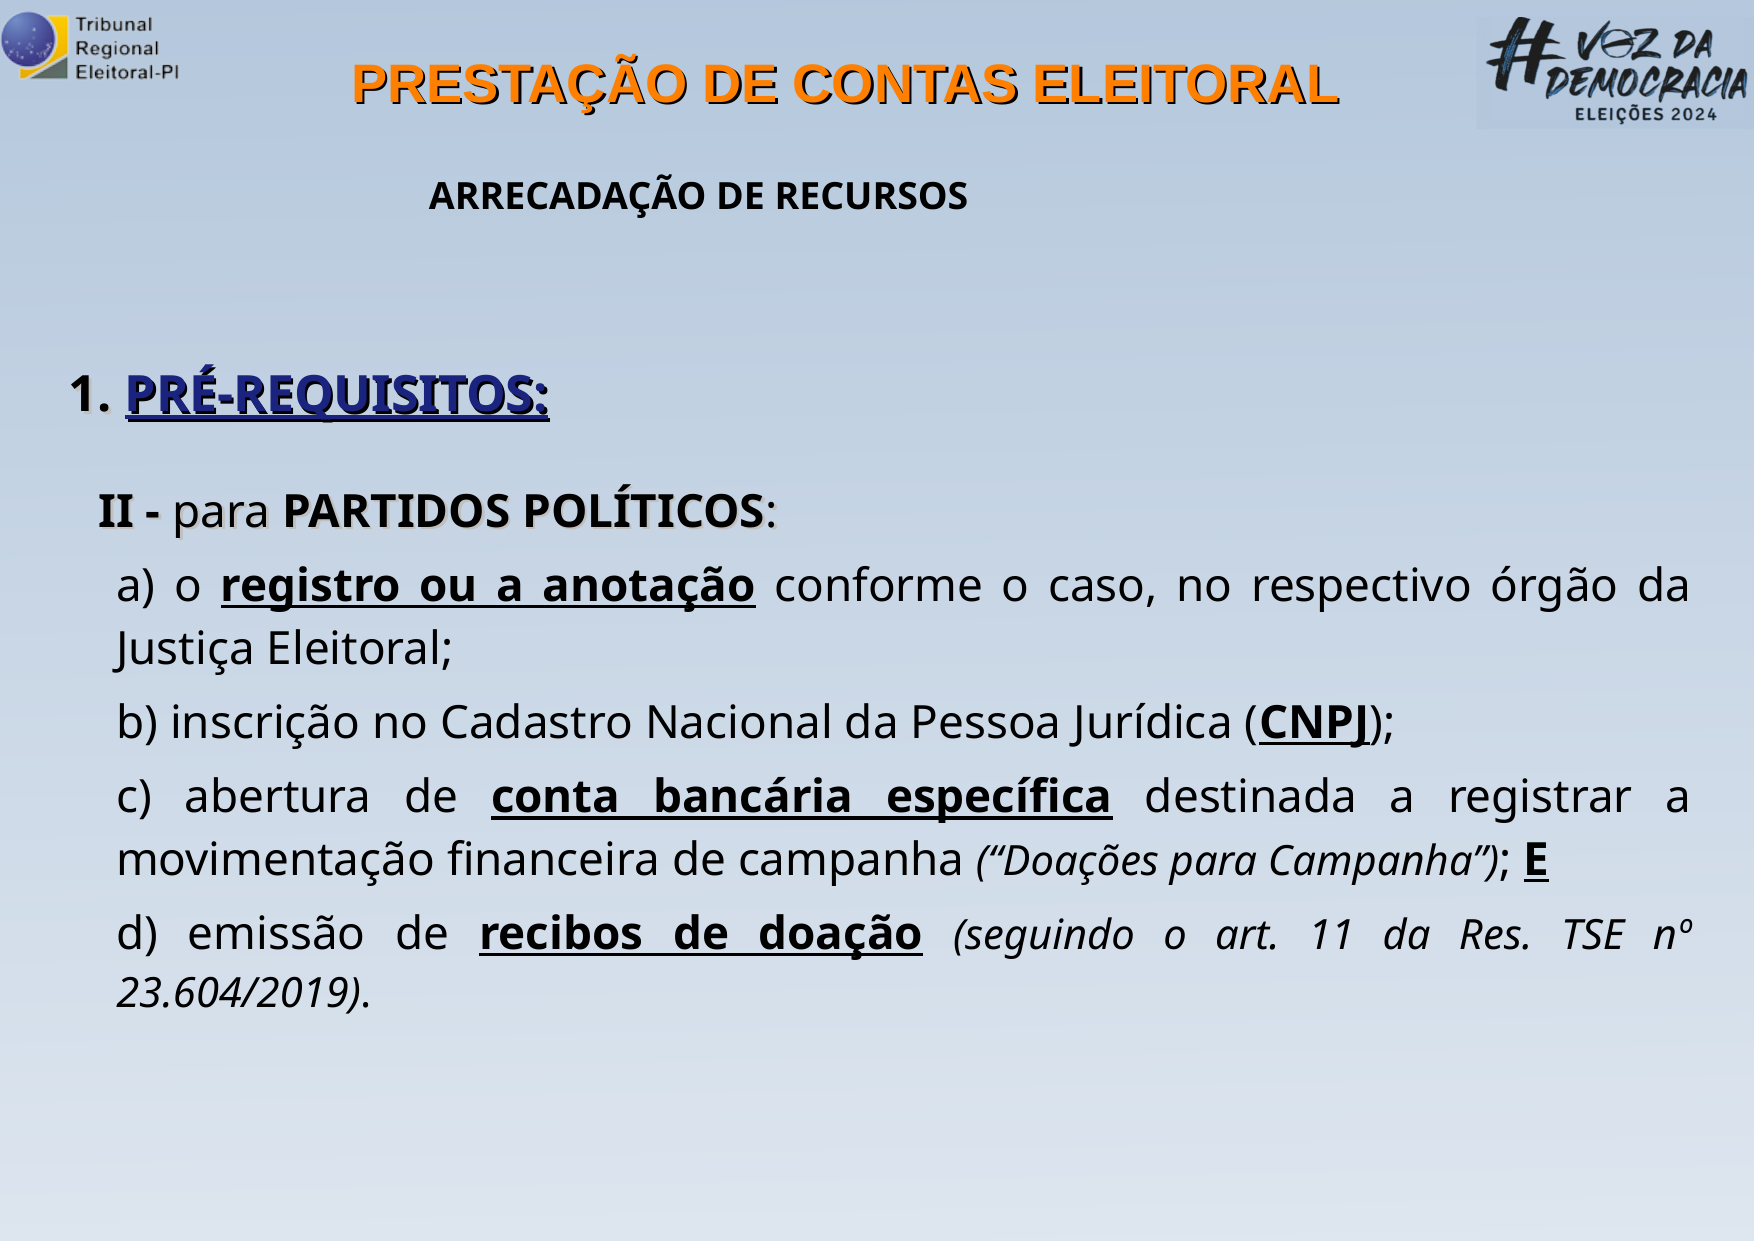

# PRESTAÇÃO DE CONTAS ELEITORAL
ARRECADAÇÃO DE RECURSOS
PRÉ-REQUISITOS:
II - para PARTIDOS POLÍTICOS:
a) o registro ou a anotação conforme o caso, no respectivo órgão da Justiça Eleitoral;
b) inscrição no Cadastro Nacional da Pessoa Jurídica (CNPJ);
c) abertura de conta bancária específica destinada a registrar a movimentação financeira de campanha (“Doações para Campanha”); E
d) emissão de recibos de doação (seguindo o art. 11 da Res. TSE nº 23.604/2019).